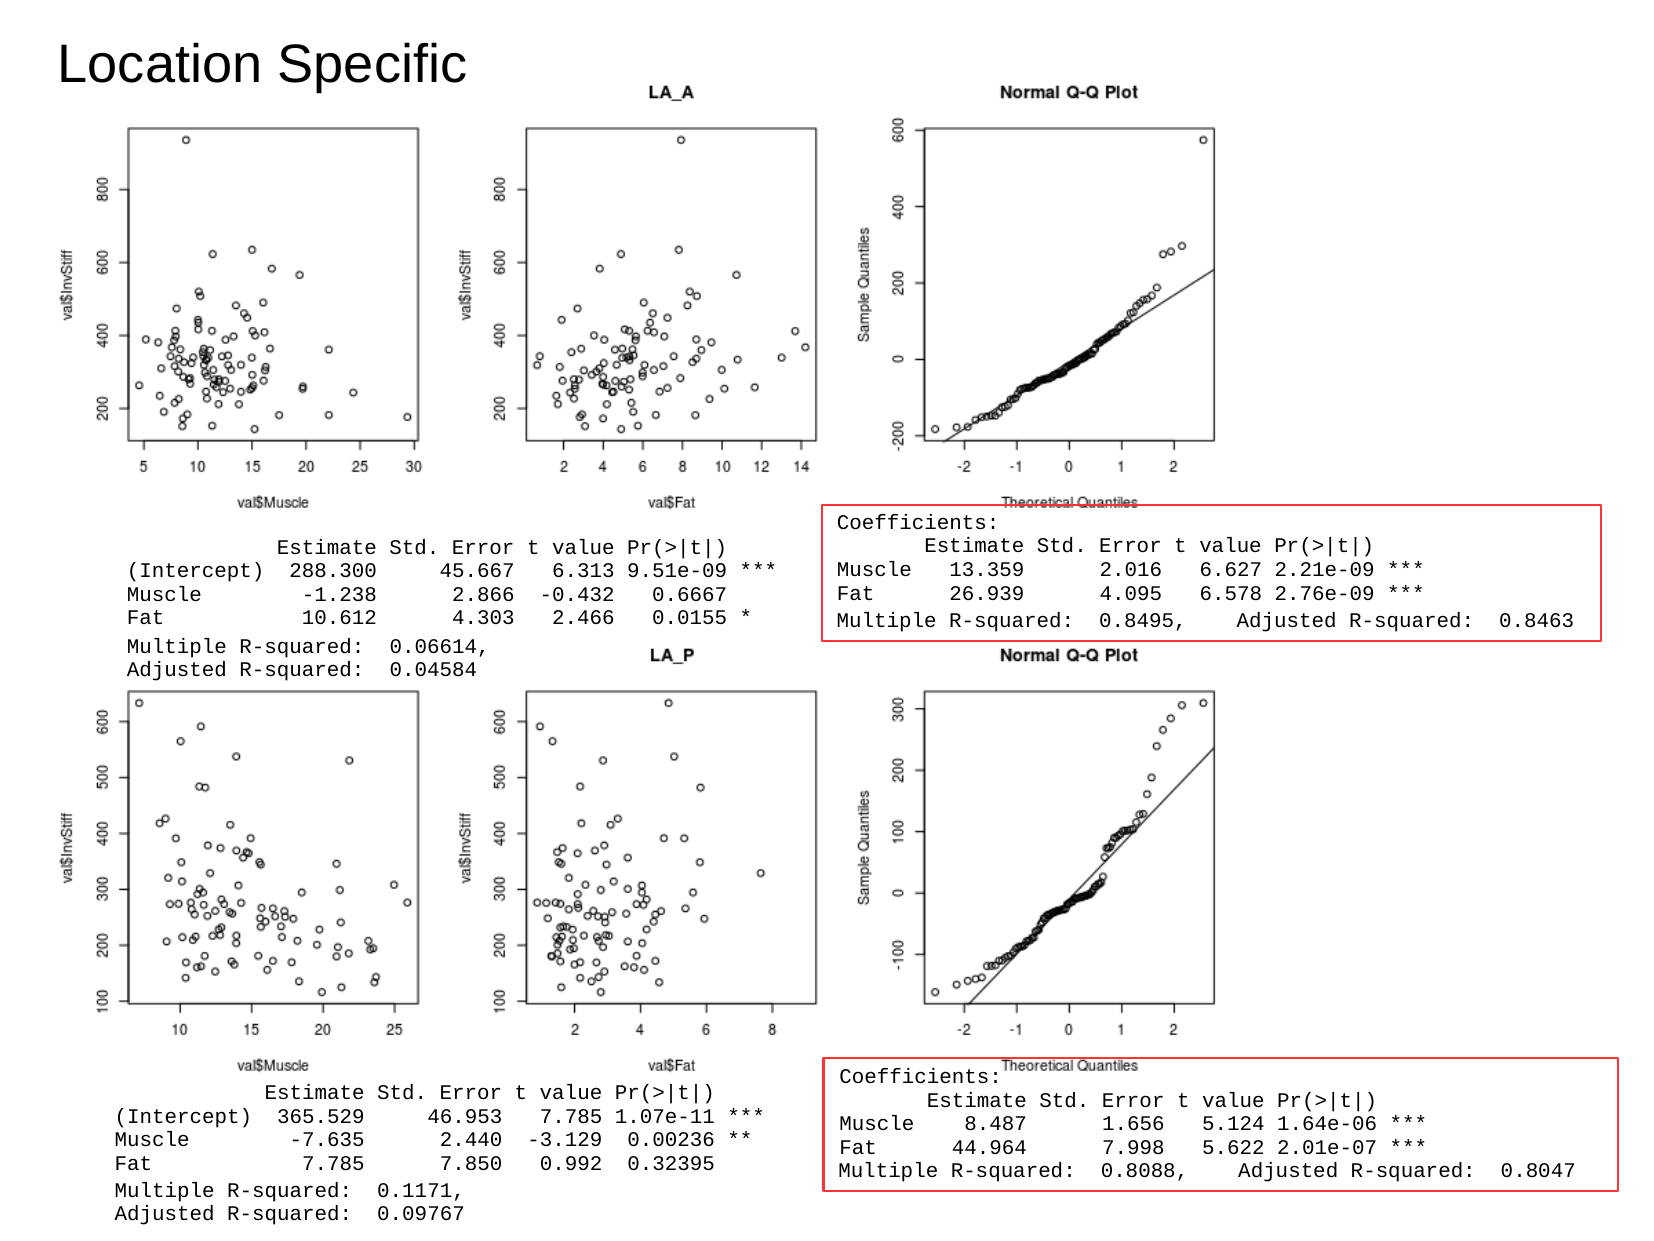

# Location Specific
Coefficients:
 Estimate Std. Error t value Pr(>|t|)
Muscle 13.359 2.016 6.627 2.21e-09 ***
Fat 26.939 4.095 6.578 2.76e-09 ***
 Estimate Std. Error t value Pr(>|t|)
(Intercept) 288.300 45.667 6.313 9.51e-09 ***
Muscle -1.238 2.866 -0.432 0.6667
Fat 10.612 4.303 2.466 0.0155 *
Multiple R-squared: 0.8495, Adjusted R-squared: 0.8463
Multiple R-squared: 0.06614, Adjusted R-squared: 0.04584
Coefficients:
 Estimate Std. Error t value Pr(>|t|)
Muscle 8.487 1.656 5.124 1.64e-06 ***
Fat 44.964 7.998 5.622 2.01e-07 ***
 Estimate Std. Error t value Pr(>|t|)
(Intercept) 365.529 46.953 7.785 1.07e-11 ***
Muscle -7.635 2.440 -3.129 0.00236 **
Fat 7.785 7.850 0.992 0.32395
Multiple R-squared: 0.8088, Adjusted R-squared: 0.8047
Multiple R-squared: 0.1171, Adjusted R-squared: 0.09767